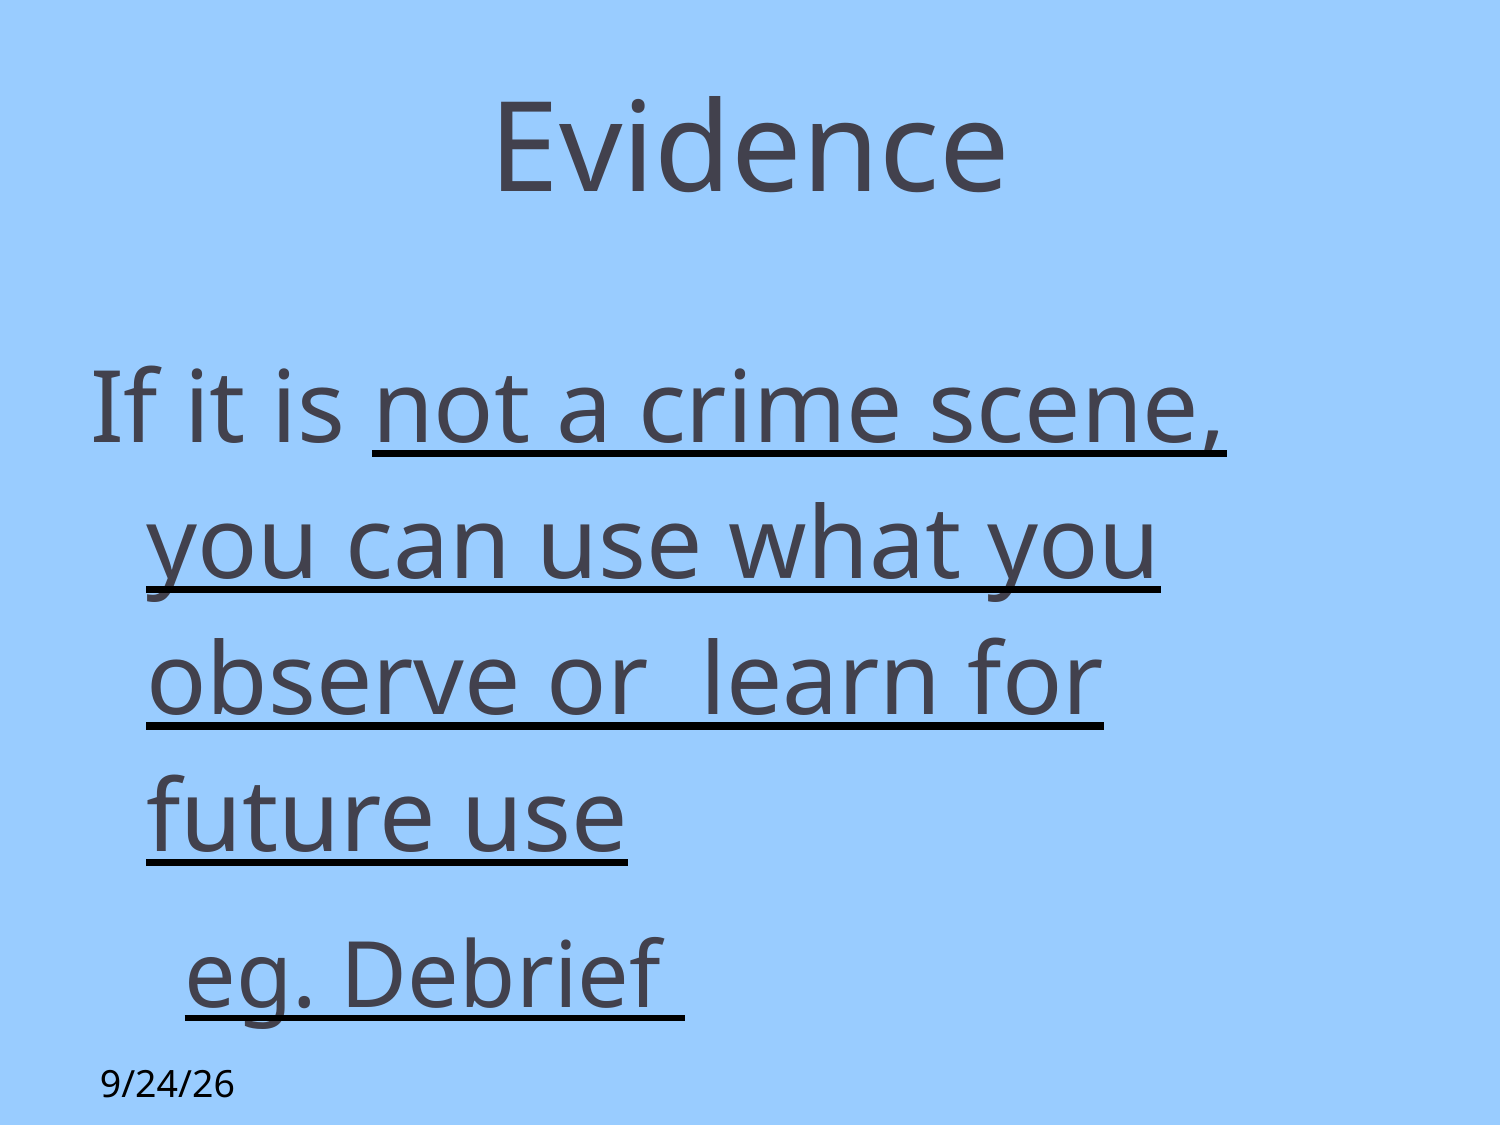

# Evidence
If it is not a crime scene, you can use what you observe or learn for future use
eg. Debrief